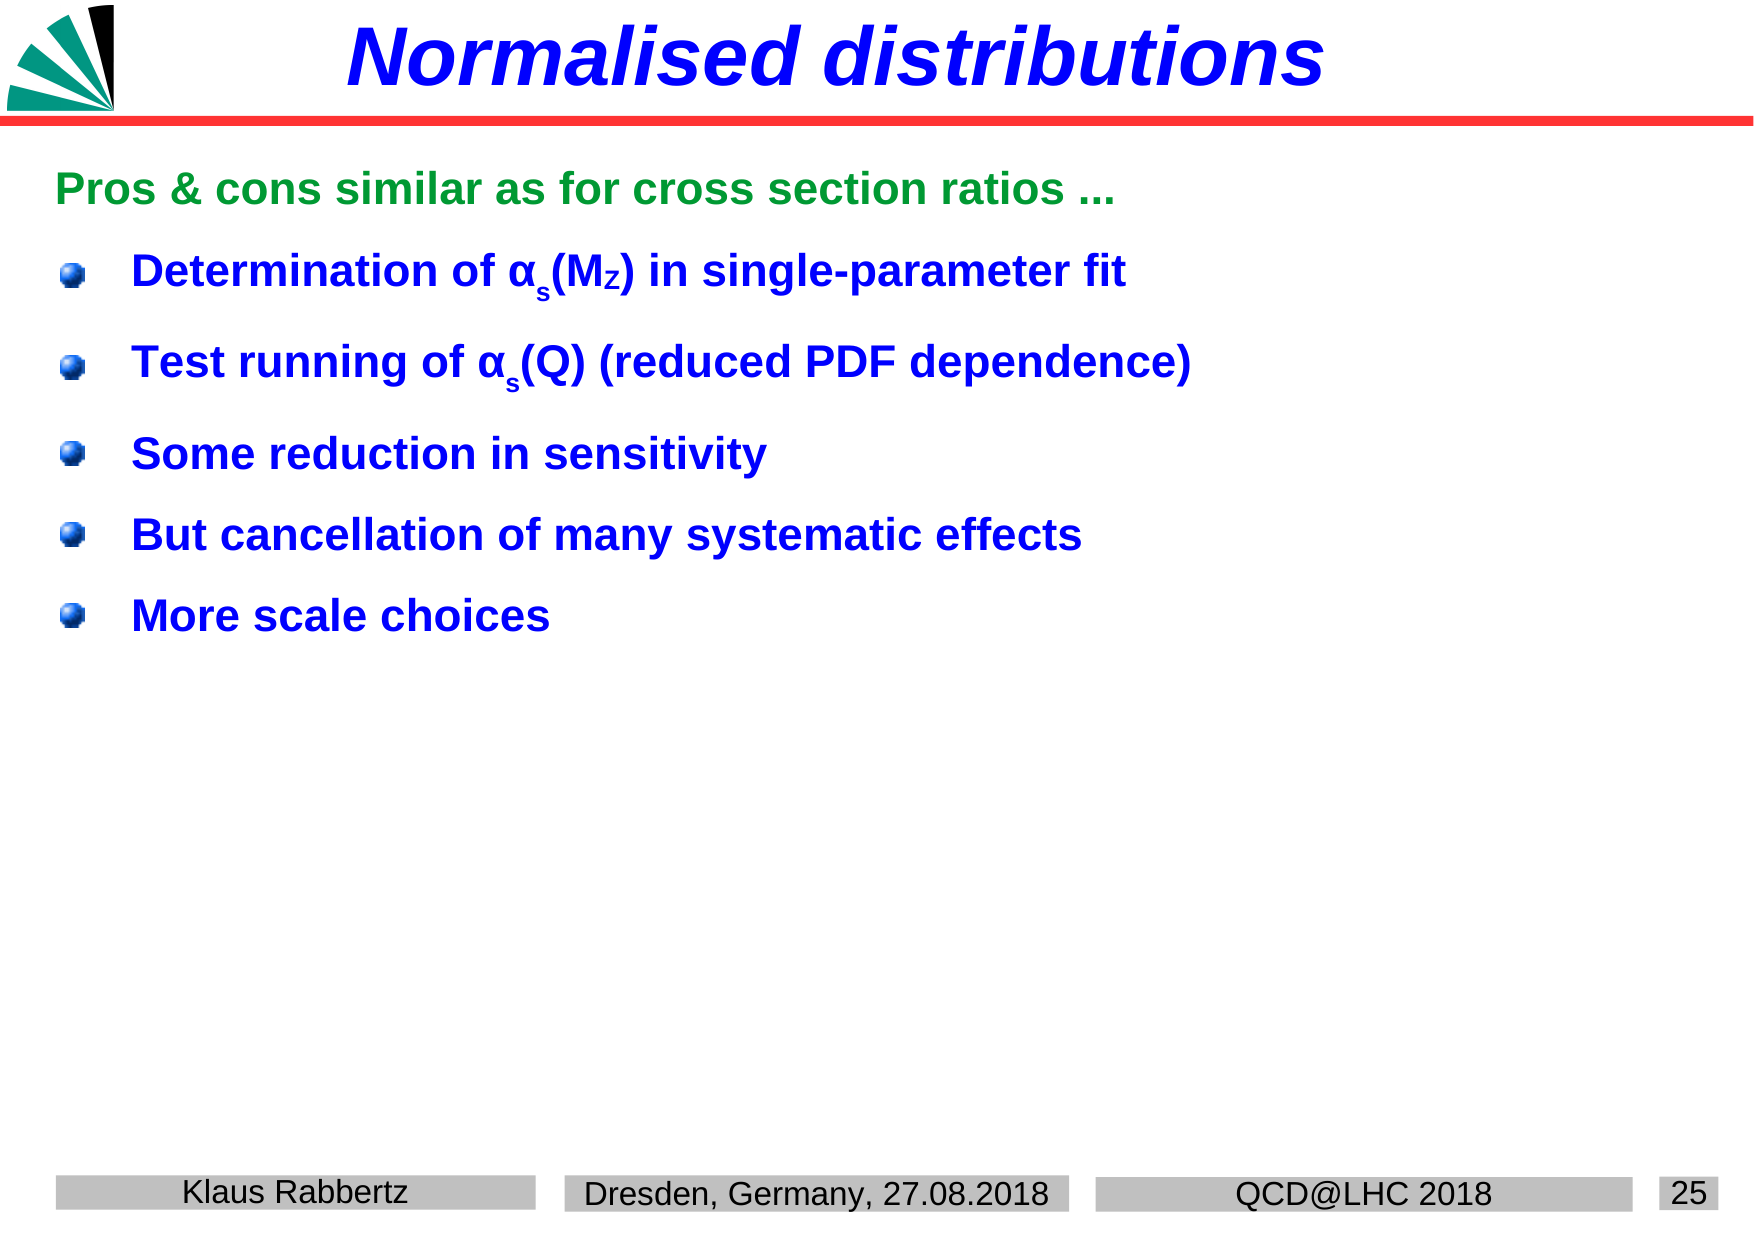

# Normalised distributions
Pros & cons similar as for cross section ratios ...
Determination of αs(MZ) in single-parameter fit
Test running of αs(Q) (reduced PDF dependence)
Some reduction in sensitivity
But cancellation of many systematic effects
More scale choices